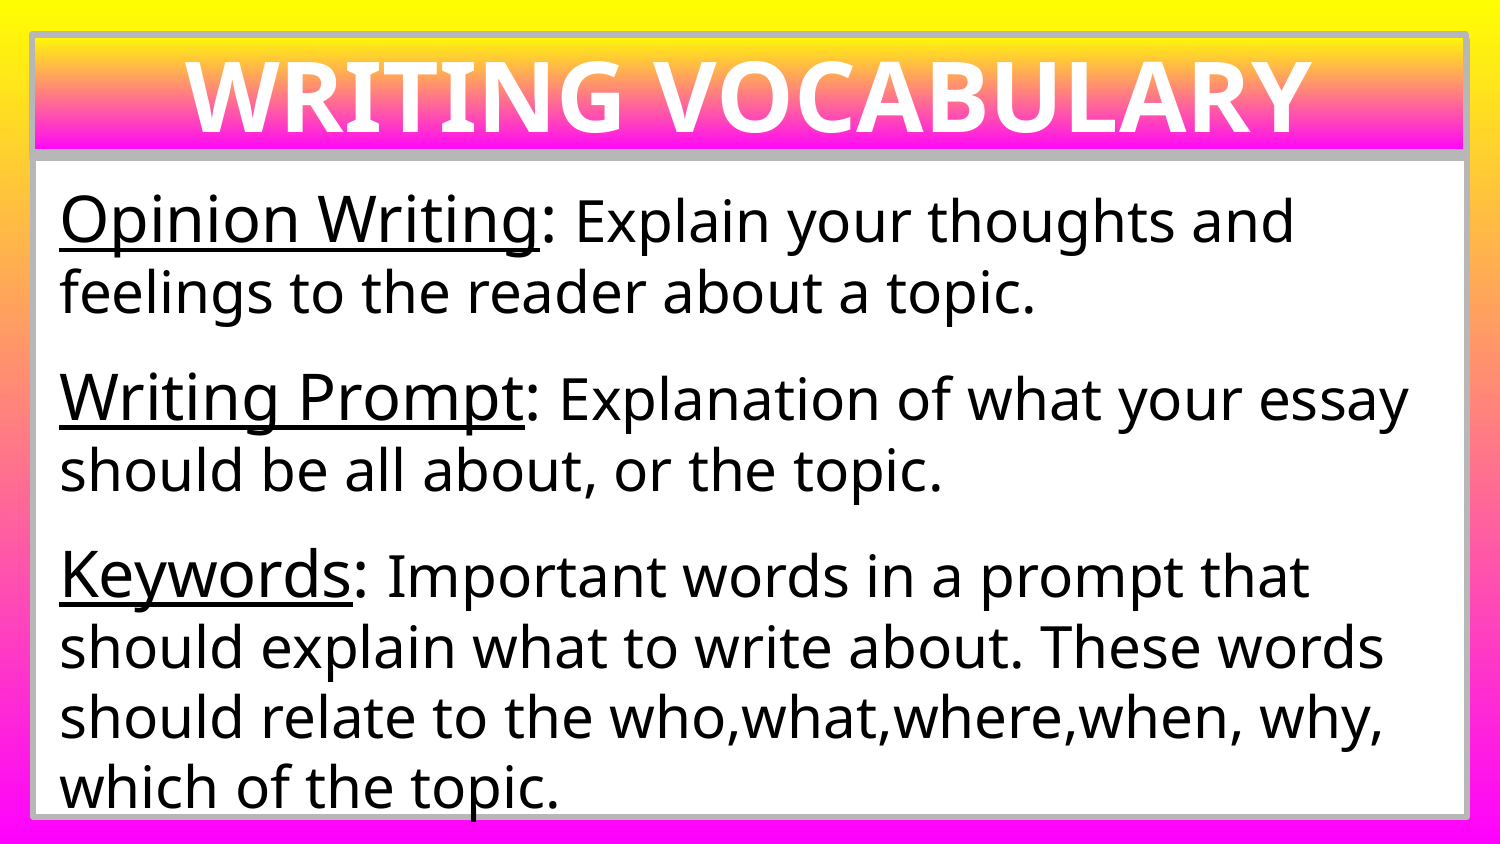

WRITING VOCABULARY
Opinion Writing: Explain your thoughts and feelings to the reader about a topic.
Writing Prompt: Explanation of what your essay should be all about, or the topic.
Keywords: Important words in a prompt that should explain what to write about. These words should relate to the who,what,where,when, why, which of the topic.